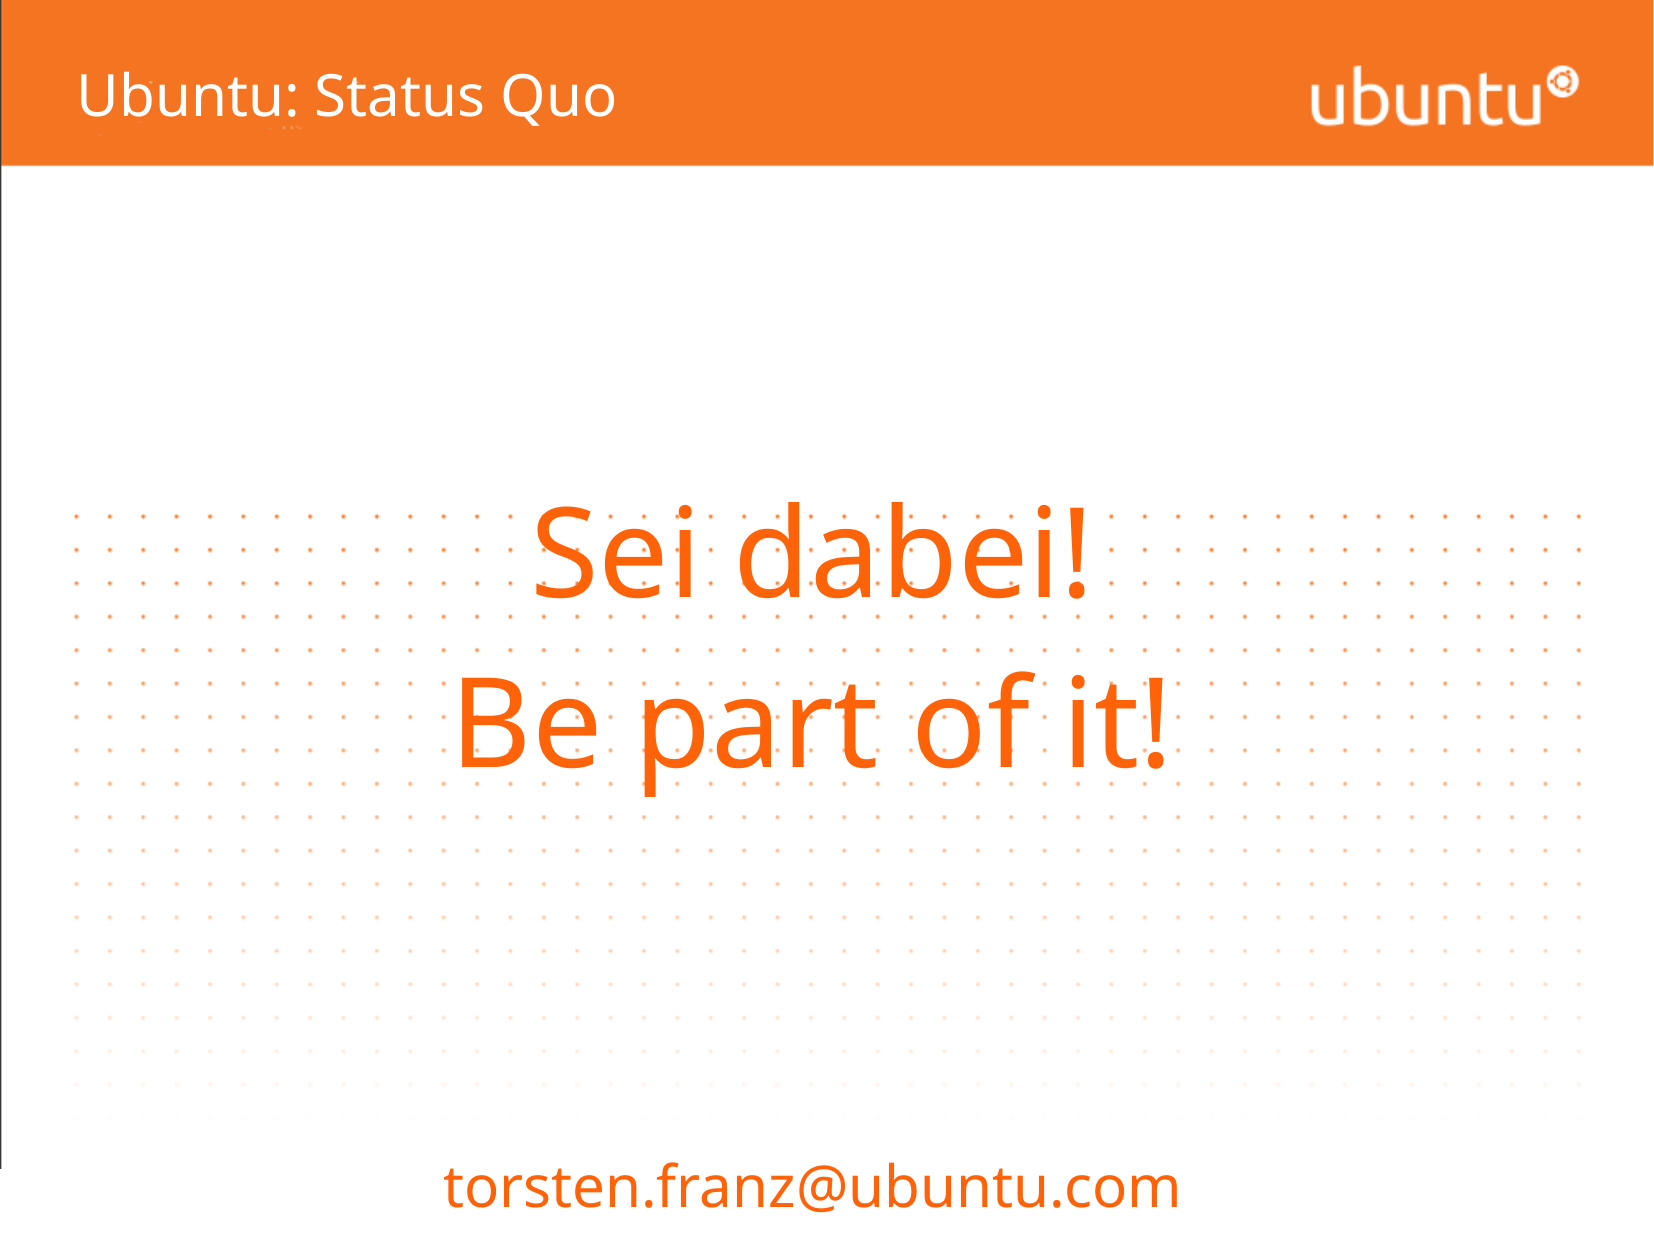

# Ubuntu: Status Quo
Sei dabei!
Be part of it!
torsten.franz@ubuntu.com